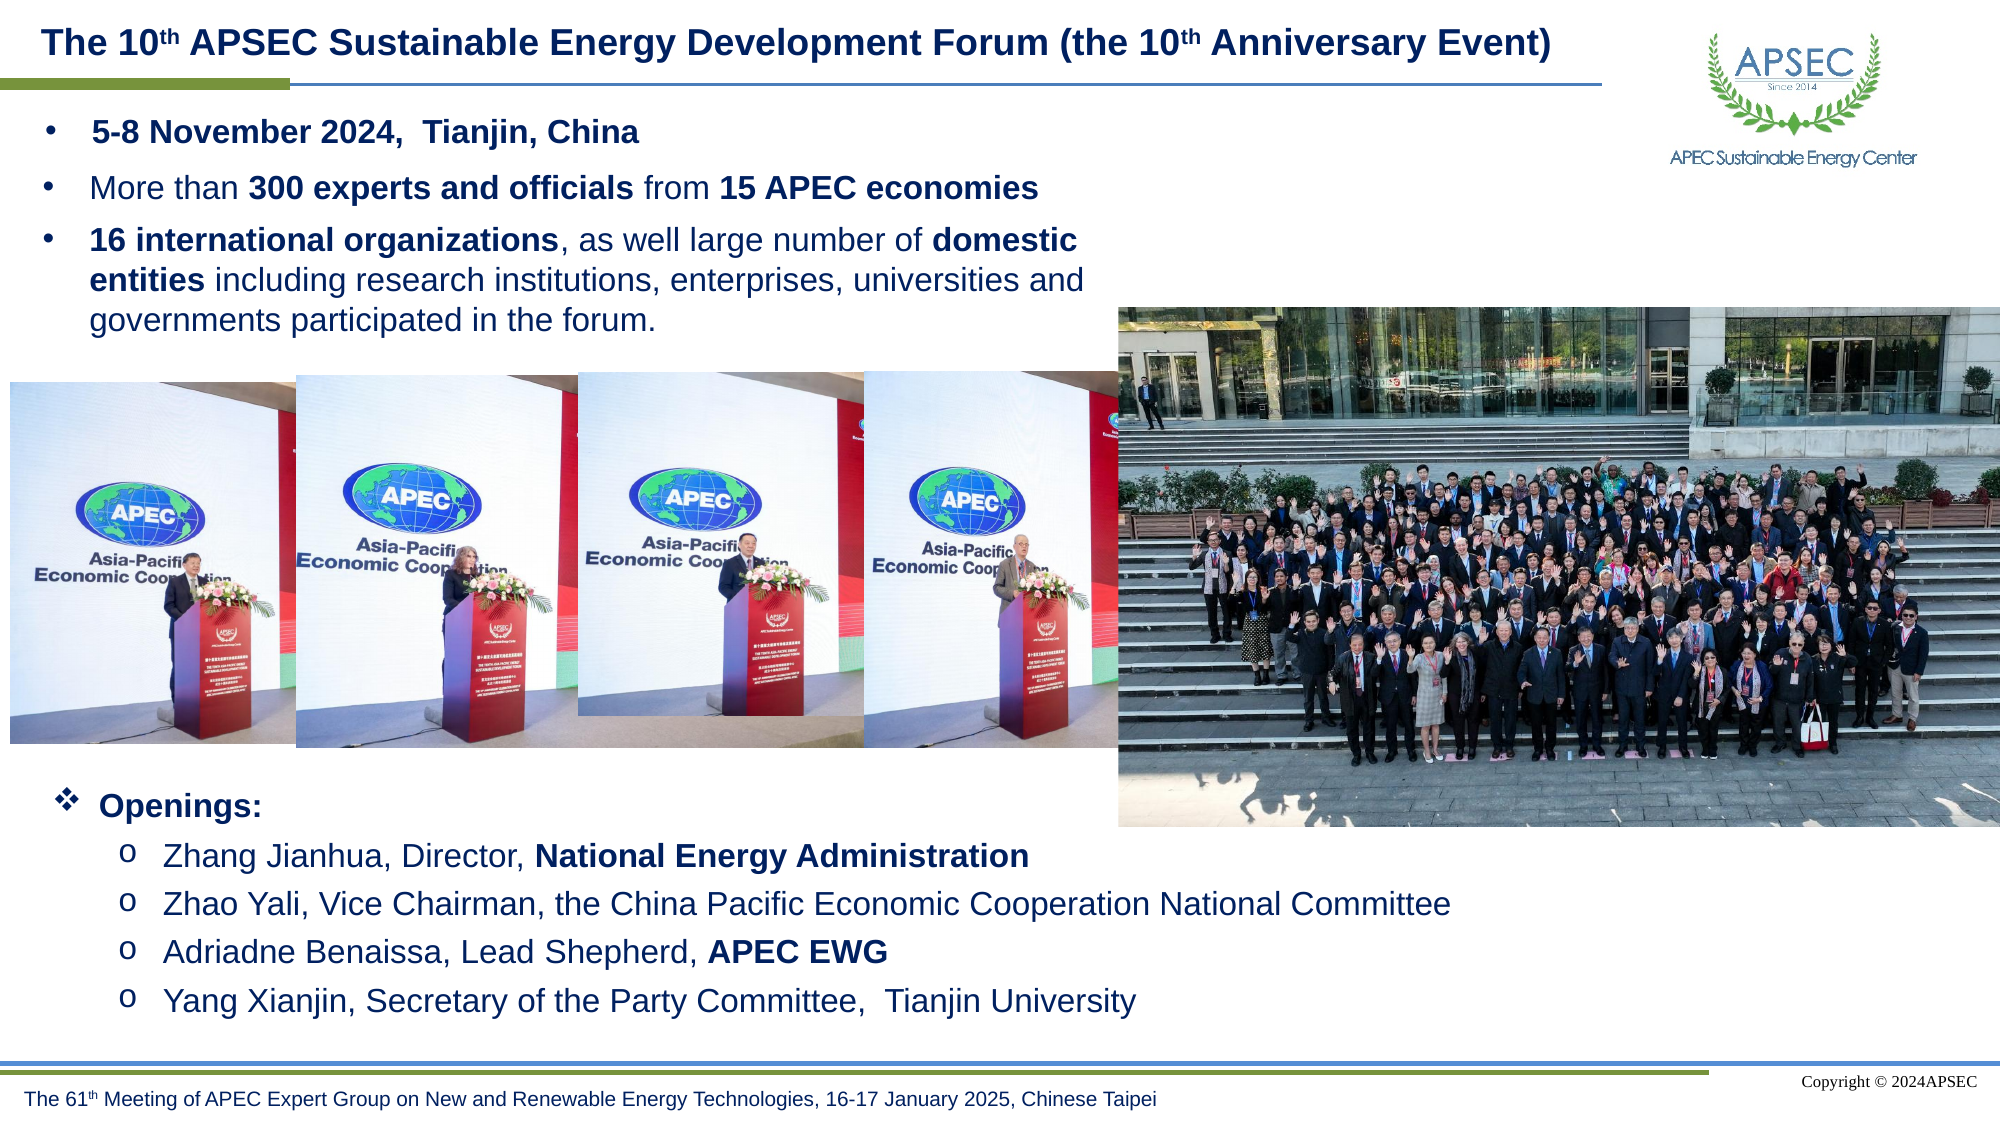

The 10th APSEC Sustainable Energy Development Forum (the 10th Anniversary Event)
5-8 November 2024, Tianjin, China
More than 300 experts and officials from 15 APEC economies
16 international organizations, as well large number of domestic entities including research institutions, enterprises, universities and governments participated in the forum.
Openings:
Zhang Jianhua, Director, National Energy Administration
Zhao Yali, Vice Chairman, the China Pacific Economic Cooperation National Committee
Adriadne Benaissa, Lead Shepherd, APEC EWG
Yang Xianjin, Secretary of the Party Committee, Tianjin University